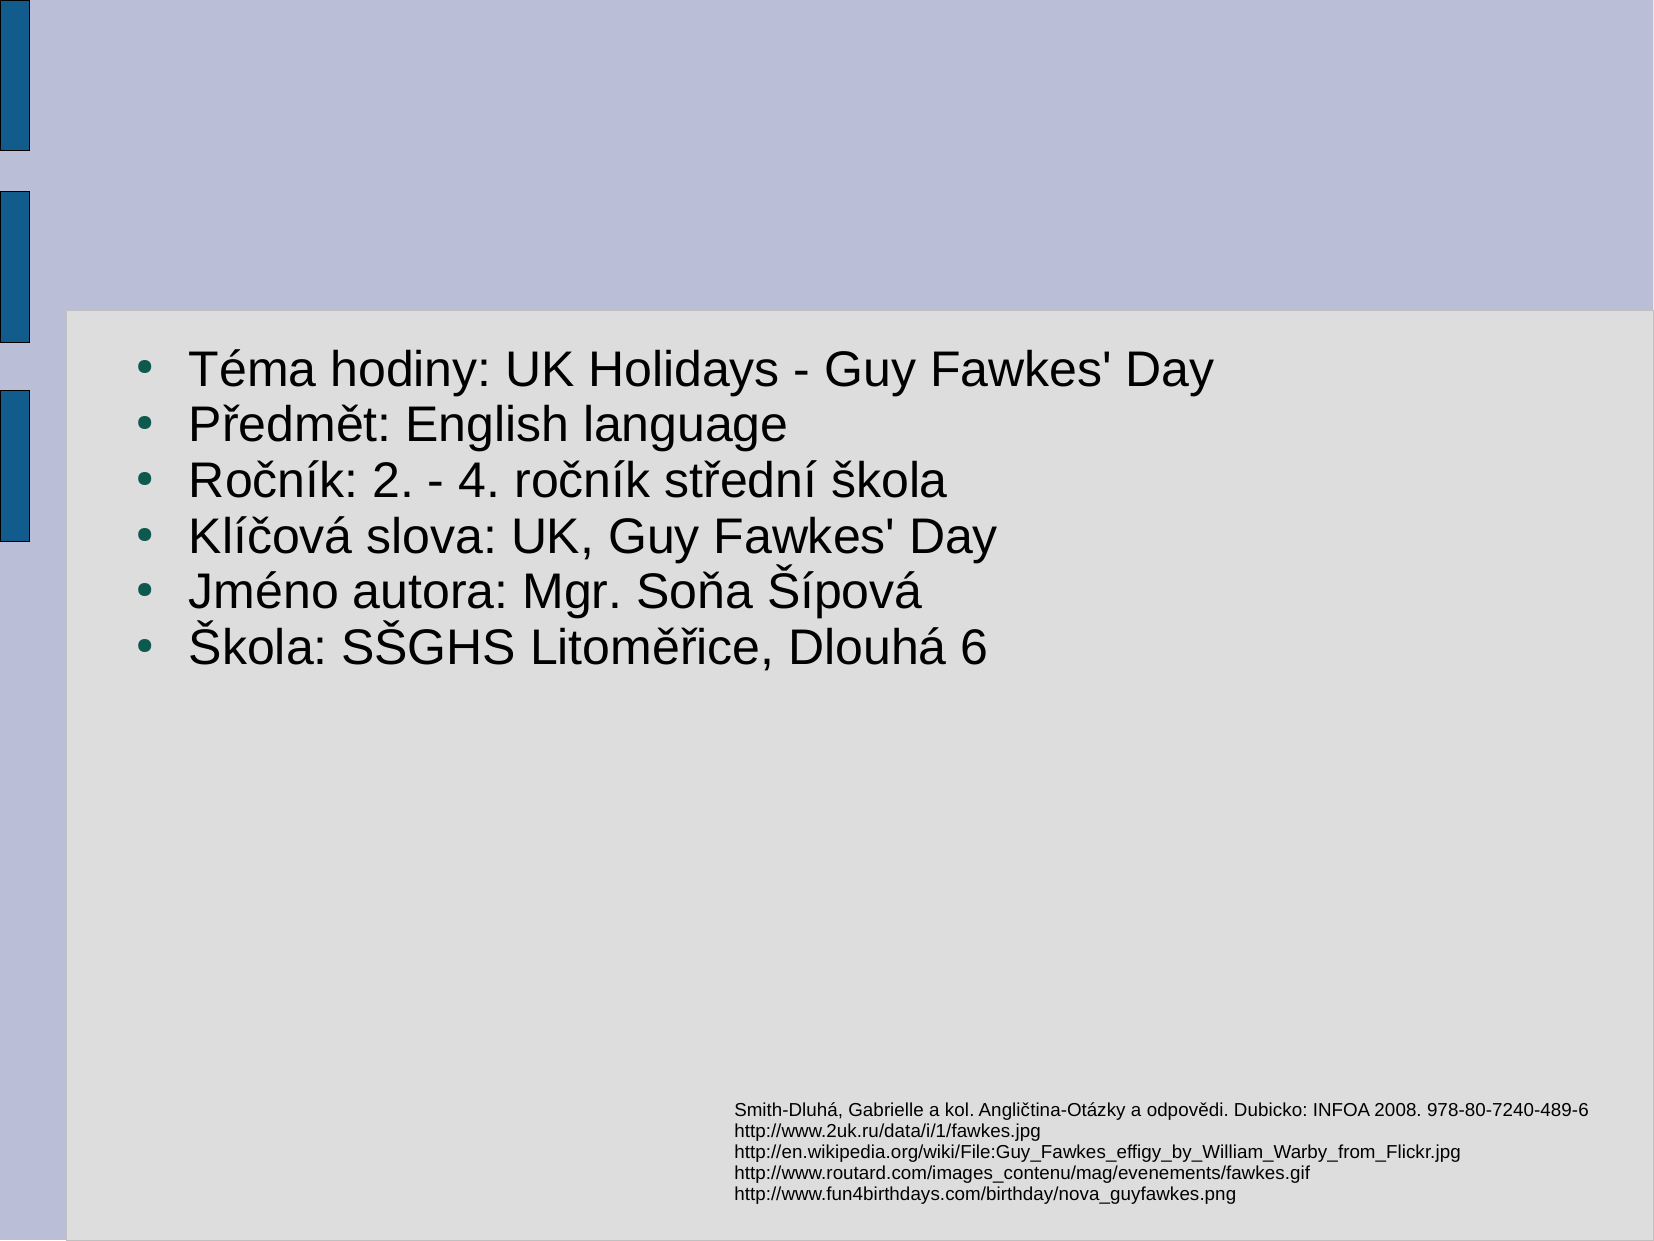

# Téma hodiny: UK Holidays - Guy Fawkes' Day
Předmět: English language
Ročník: 2. - 4. ročník střední škola
Klíčová slova: UK, Guy Fawkes' Day
Jméno autora: Mgr. Soňa Šípová
Škola: SŠGHS Litoměřice, Dlouhá 6
Smith-Dluhá, Gabrielle a kol. Angličtina-Otázky a odpovědi. Dubicko: INFOA 2008. 978-80-7240-489-6
http://www.2uk.ru/data/i/1/fawkes.jpg
http://en.wikipedia.org/wiki/File:Guy_Fawkes_effigy_by_William_Warby_from_Flickr.jpg
http://www.routard.com/images_contenu/mag/evenements/fawkes.gif
http://www.fun4birthdays.com/birthday/nova_guyfawkes.png